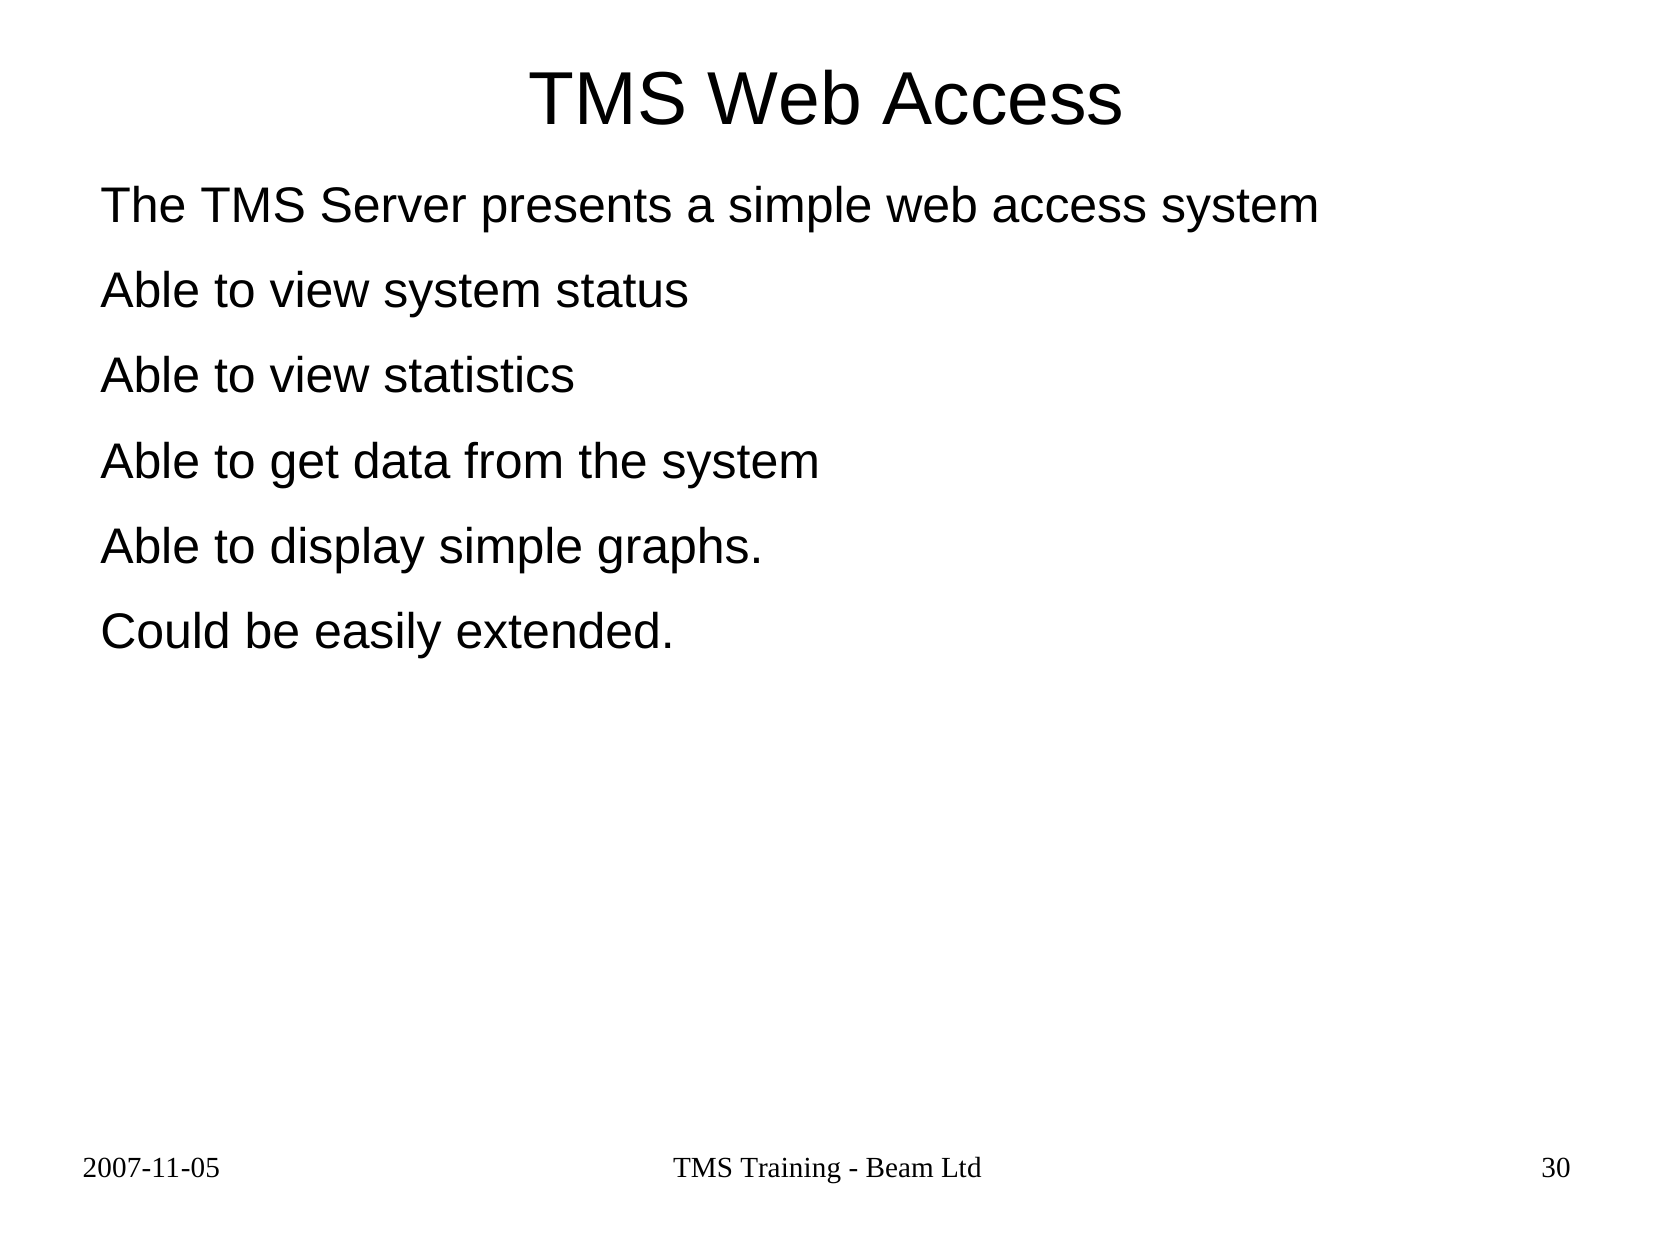

# TMS Web Access
The TMS Server presents a simple web access system
Able to view system status
Able to view statistics
Able to get data from the system
Able to display simple graphs.
Could be easily extended.
30